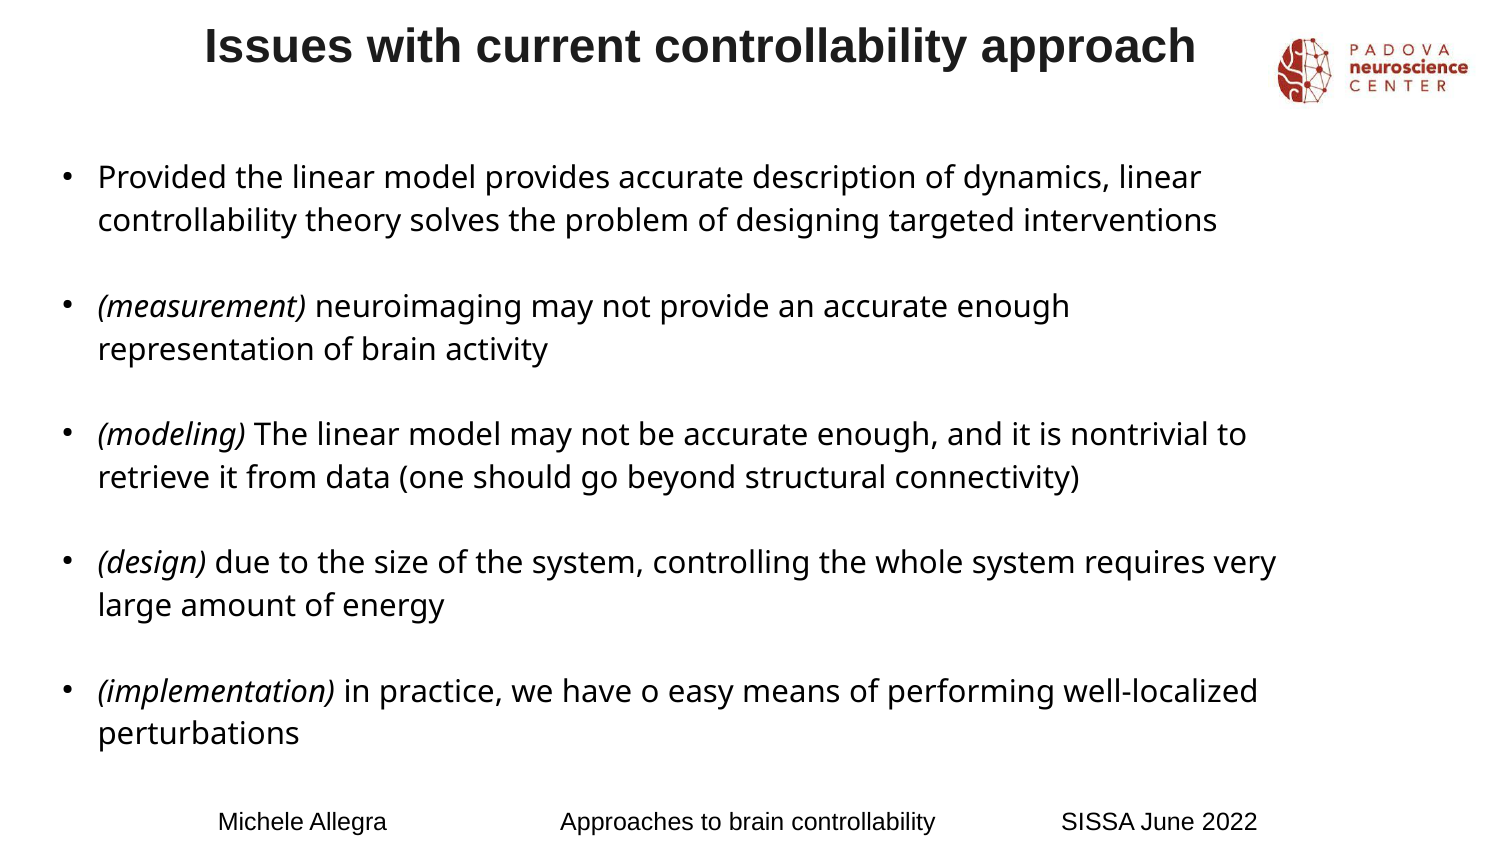

Issues with current controllability approach
Provided the linear model provides accurate description of dynamics, linear controllability theory solves the problem of designing targeted interventions
(measurement) neuroimaging may not provide an accurate enough representation of brain activity
(modeling) The linear model may not be accurate enough, and it is nontrivial to retrieve it from data (one should go beyond structural connectivity)
(design) due to the size of the system, controlling the whole system requires very large amount of energy
(implementation) in practice, we have o easy means of performing well-localized perturbations
Michele Allegra Approaches to brain controllability SISSA June 2022